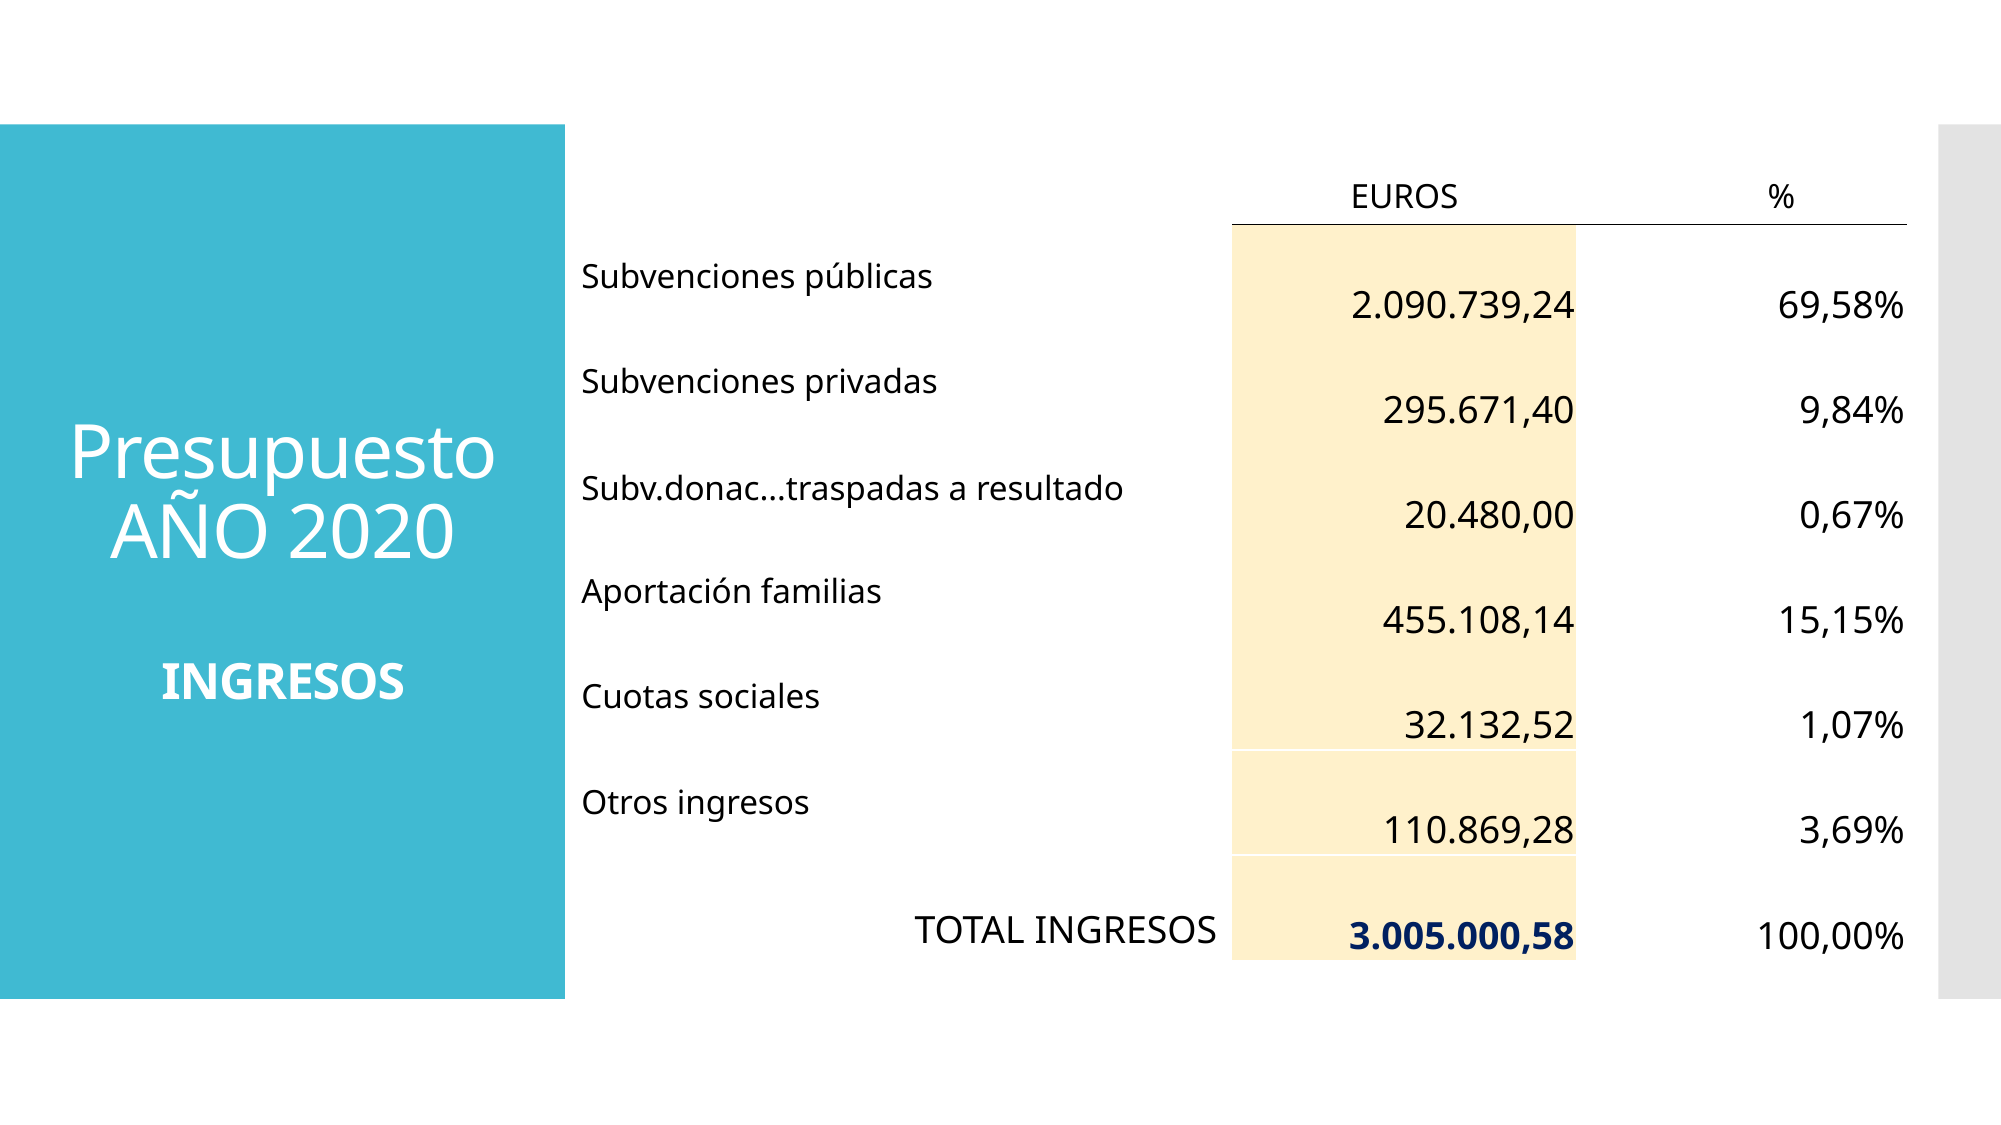

| | | EUROS | | % |
| --- | --- | --- | --- | --- |
| Subvenciones públicas | | 2.090.739,24 | | 69,58% |
| Subvenciones privadas | | 295.671,40 | | 9,84% |
| Subv.donac…traspadas a resultado | | 20.480,00 | | 0,67% |
| Aportación familias | | 455.108,14 | | 15,15% |
| Cuotas sociales | | 32.132,52 | | 1,07% |
| Otros ingresos | | 110.869,28 | | 3,69% |
| TOTAL INGRESOS | | 3.005.000,58 | | 100,00% |
# Presupuesto AÑO 2020 INGRESOS